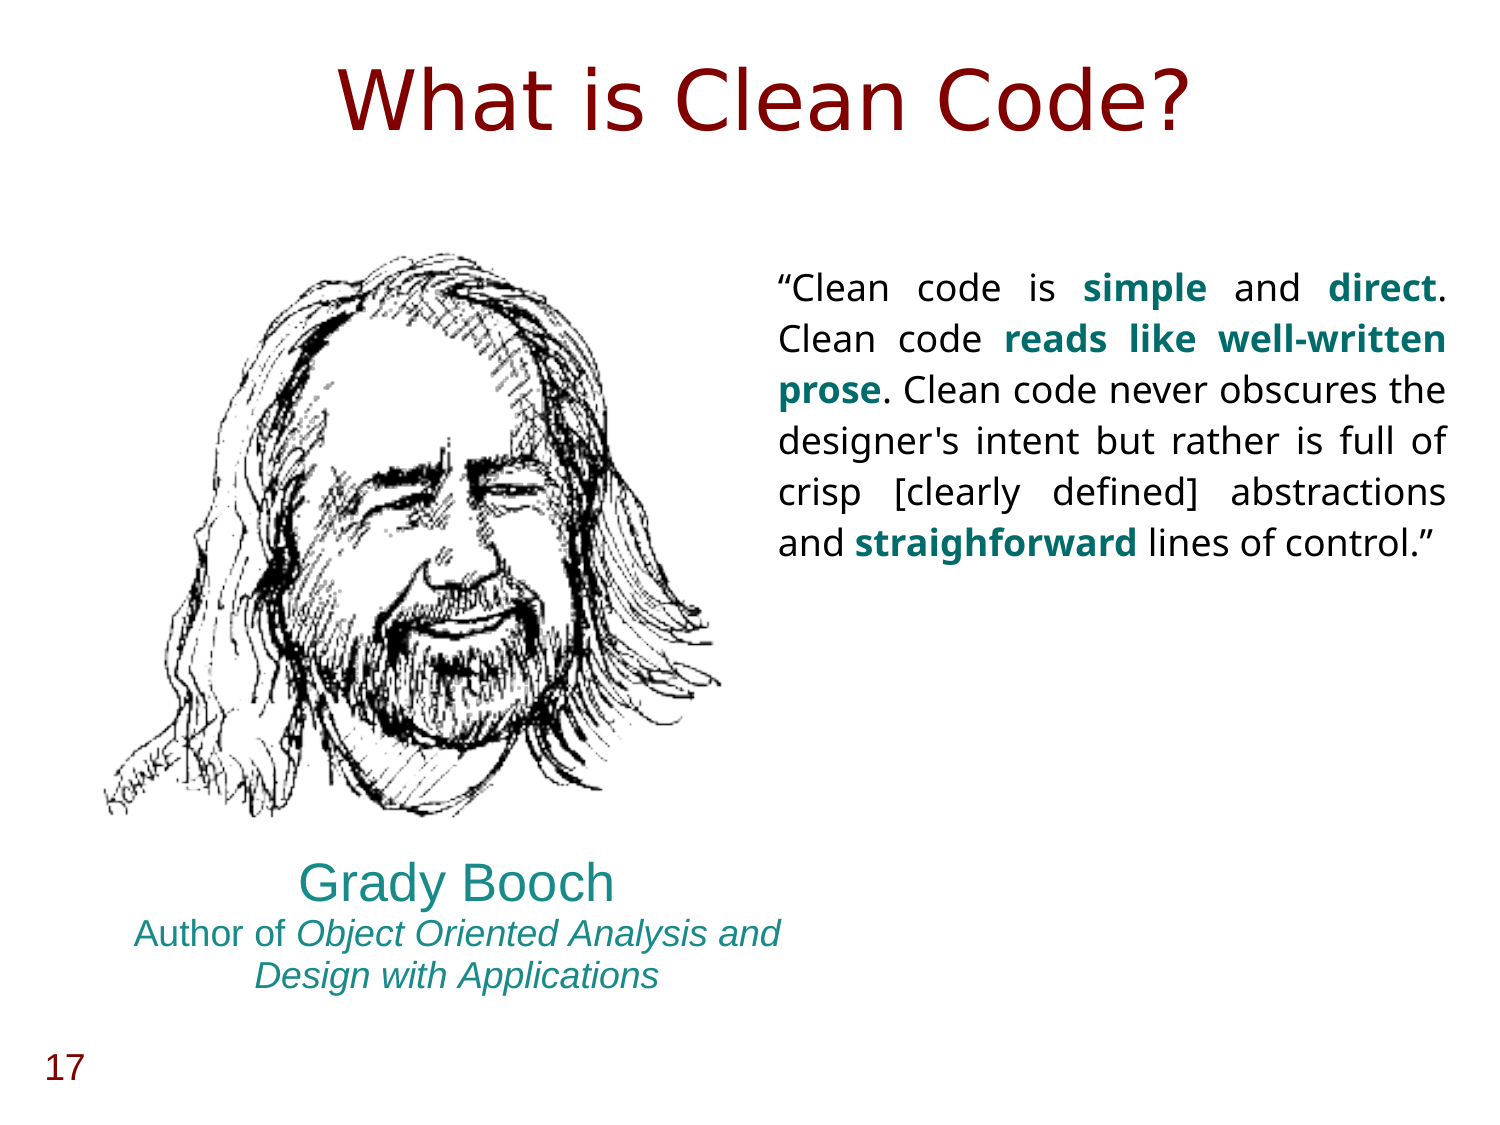

# What is Clean Code?
“Clean code is simple and direct. Clean code reads like well-written prose. Clean code never obscures the designer's intent but rather is full of crisp [clearly defined] abstractions and straighforward lines of control.”
Grady Booch
Author of Object Oriented Analysis and Design with Applications